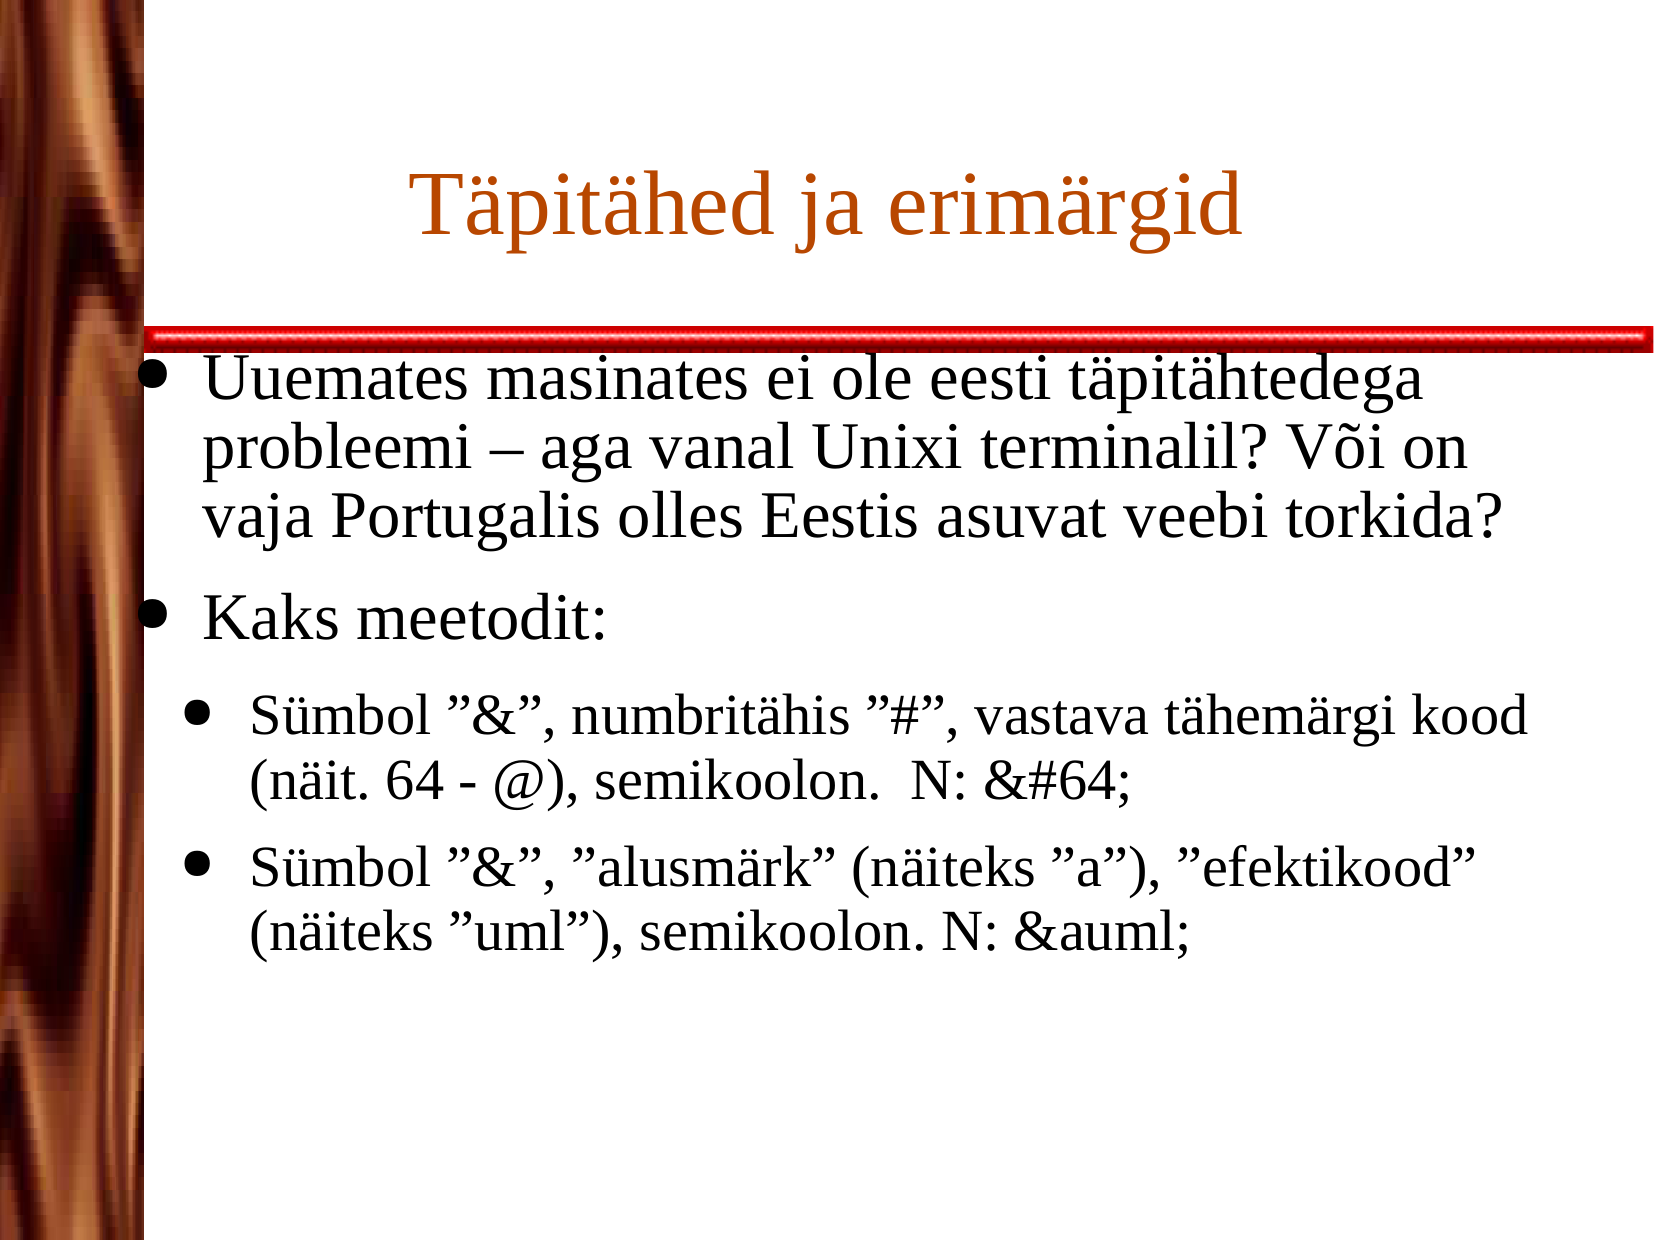

# Täpitähed ja erimärgid
Uuemates masinates ei ole eesti täpitähtedega probleemi – aga vanal Unixi terminalil? Või on vaja Portugalis olles Eestis asuvat veebi torkida?
Kaks meetodit:
Sümbol ”&”, numbritähis ”#”, vastava tähemärgi kood (näit. 64 - @), semikoolon. N: &#64;
Sümbol ”&”, ”alusmärk” (näiteks ”a”), ”efektikood” (näiteks ”uml”), semikoolon. N: &auml;